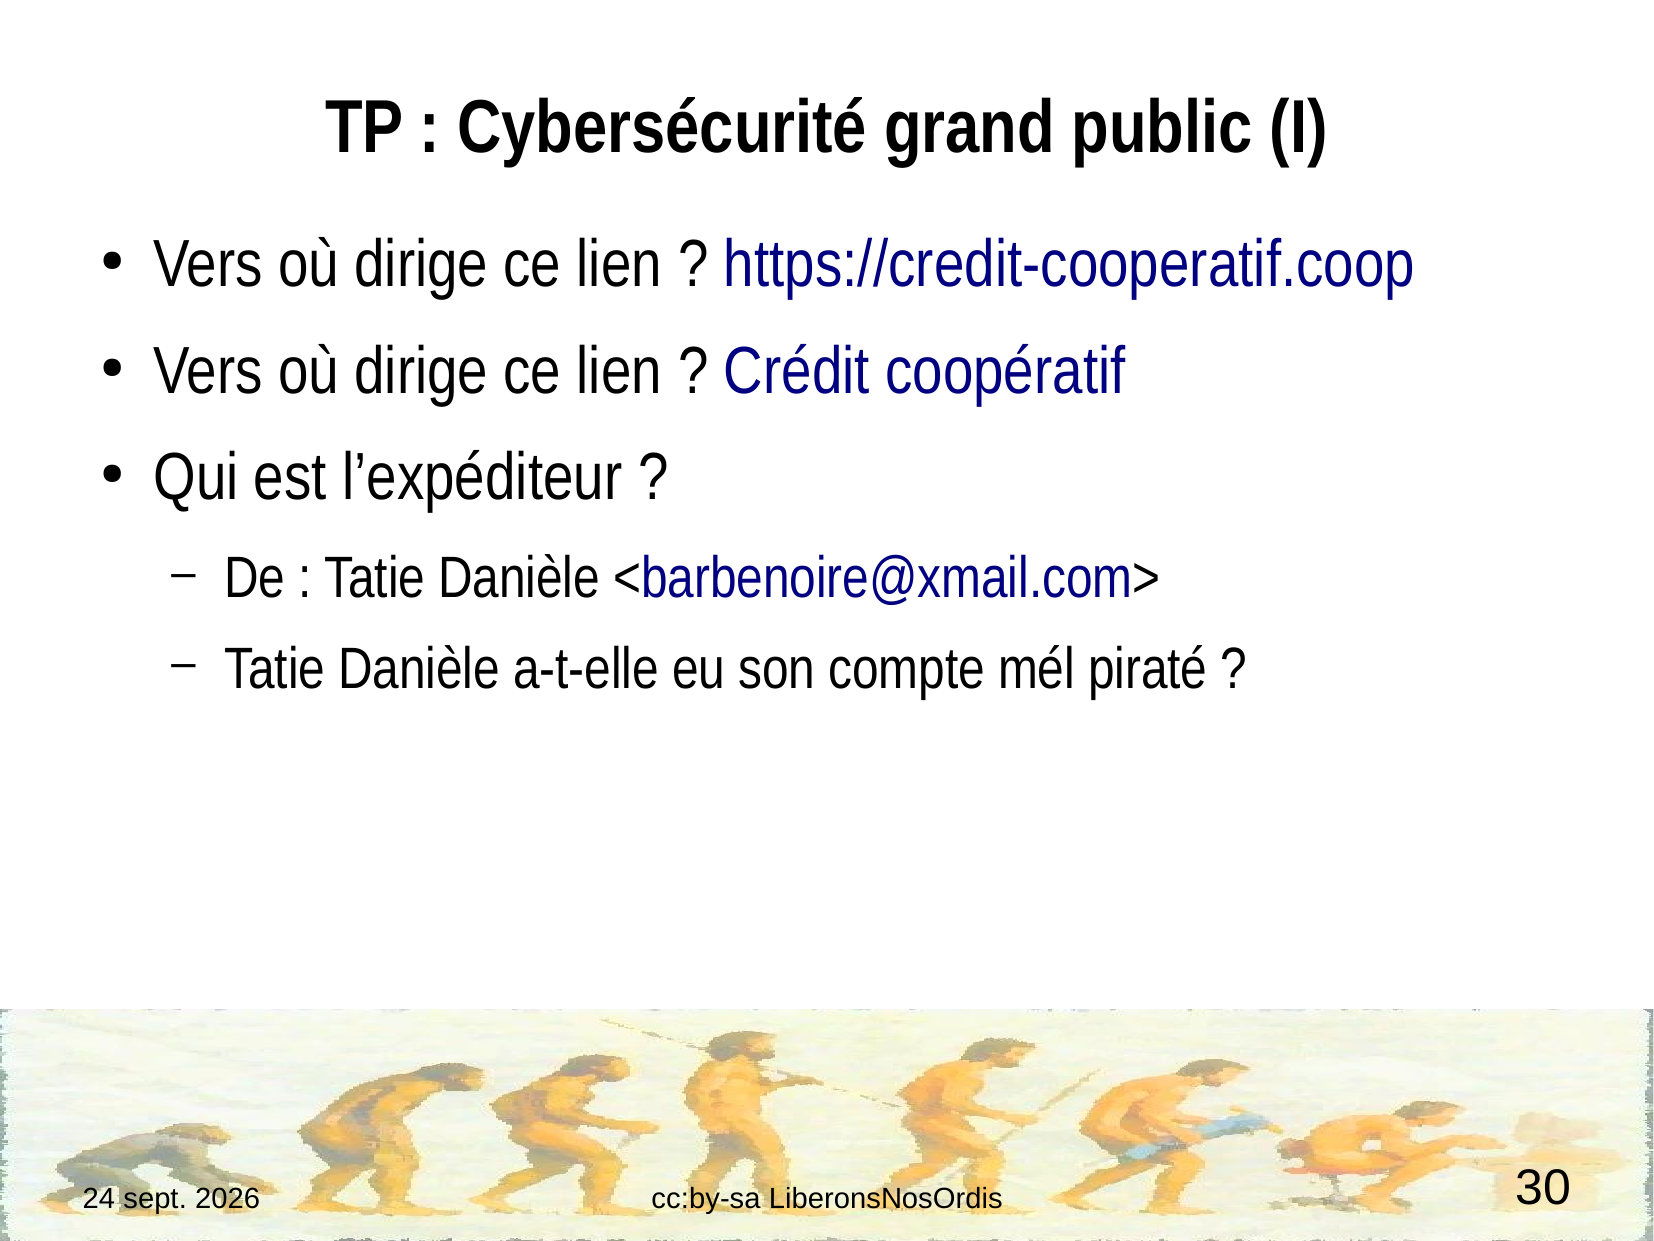

# TP : Cybersécurité grand public (I)
Vers où dirige ce lien ? https://credit-cooperatif.coop
Vers où dirige ce lien ? Crédit coopératif
Qui est l’expéditeur ?
De : Tatie Danièle <barbenoire@xmail.com>
Tatie Danièle a-t-elle eu son compte mél piraté ?
cc:by-sa LiberonsNosOrdis
30